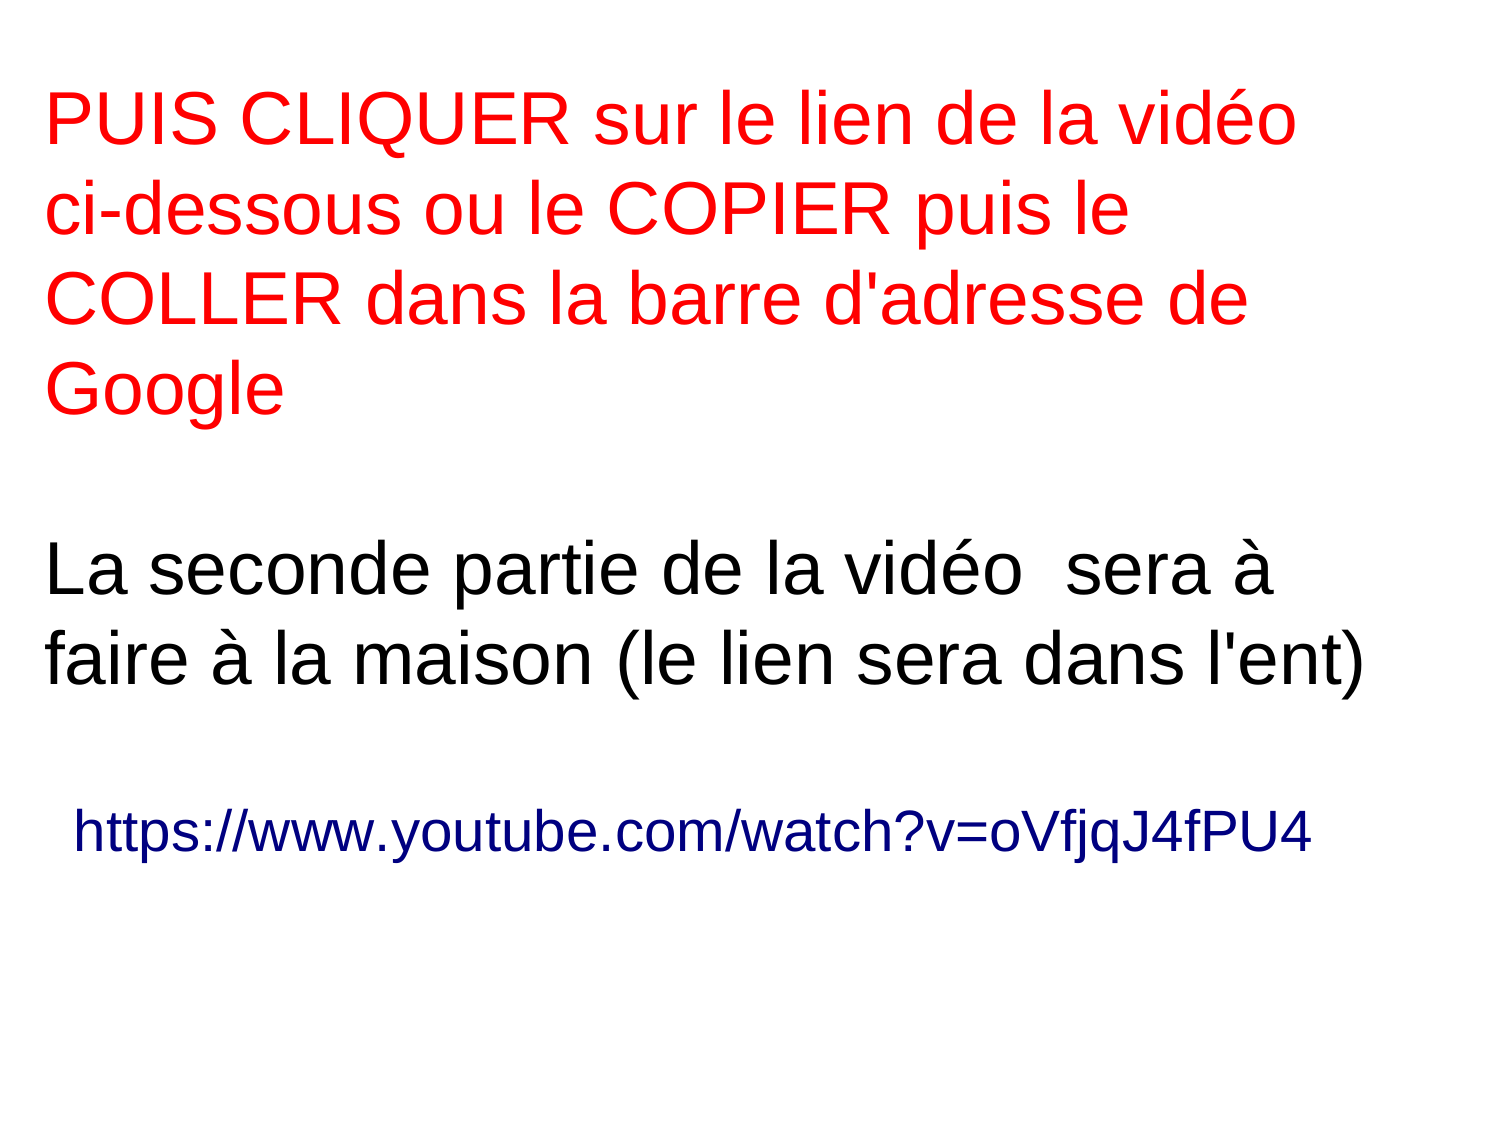

PUIS CLIQUER sur le lien de la vidéo ci-dessous ou le COPIER puis le COLLER dans la barre d'adresse de Google
La seconde partie de la vidéo sera à faire à la maison (le lien sera dans l'ent)
https://www.youtube.com/watch?v=oVfjqJ4fPU4